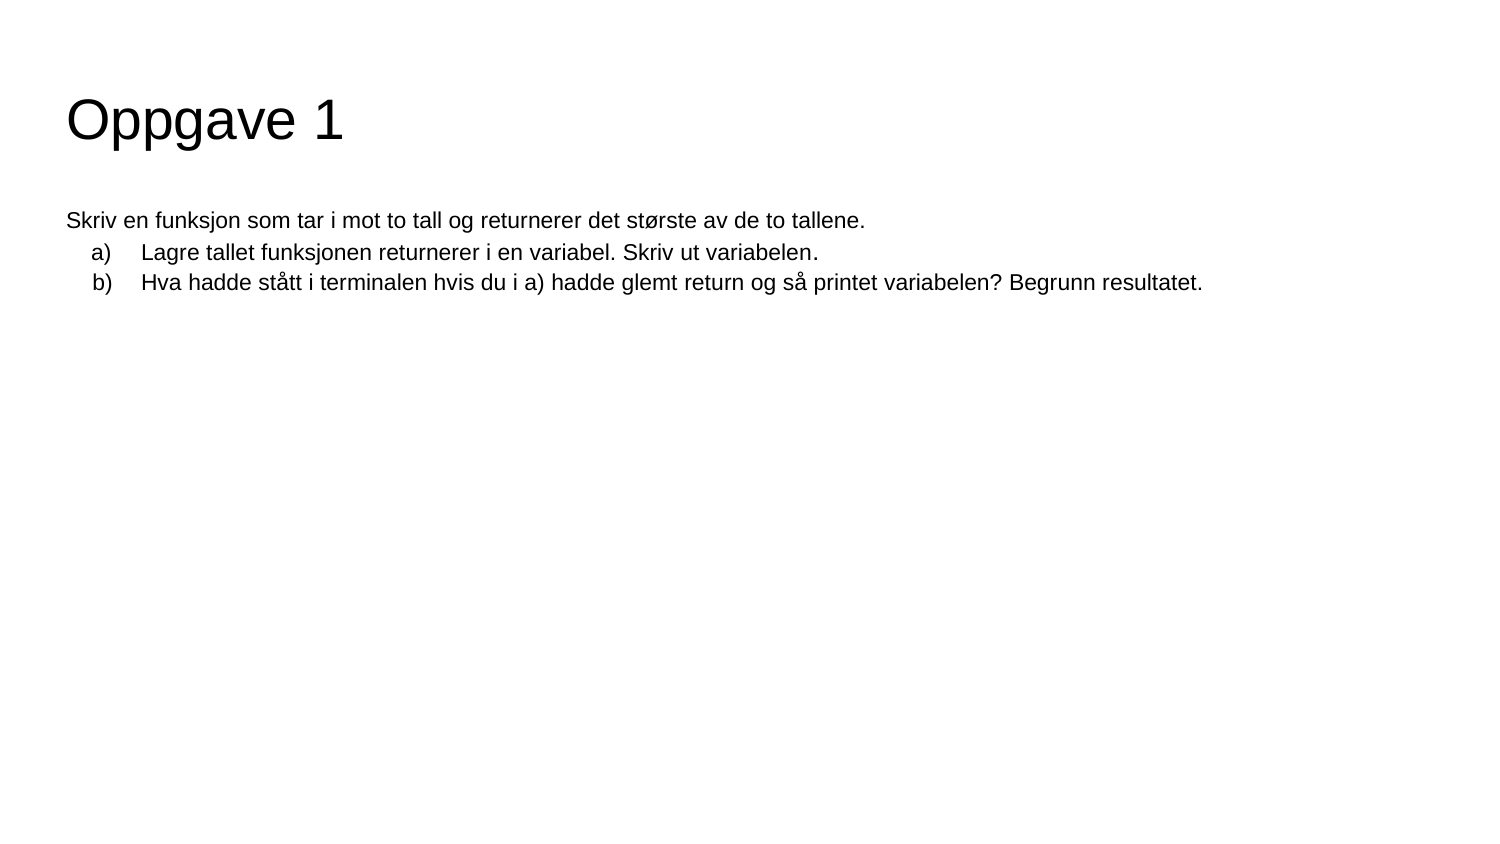

# Oppgave 1
Skriv en funksjon som tar i mot to tall og returnerer det største av de to tallene.
Lagre tallet funksjonen returnerer i en variabel. Skriv ut variabelen.
Hva hadde stått i terminalen hvis du i a) hadde glemt return og så printet variabelen? Begrunn resultatet.